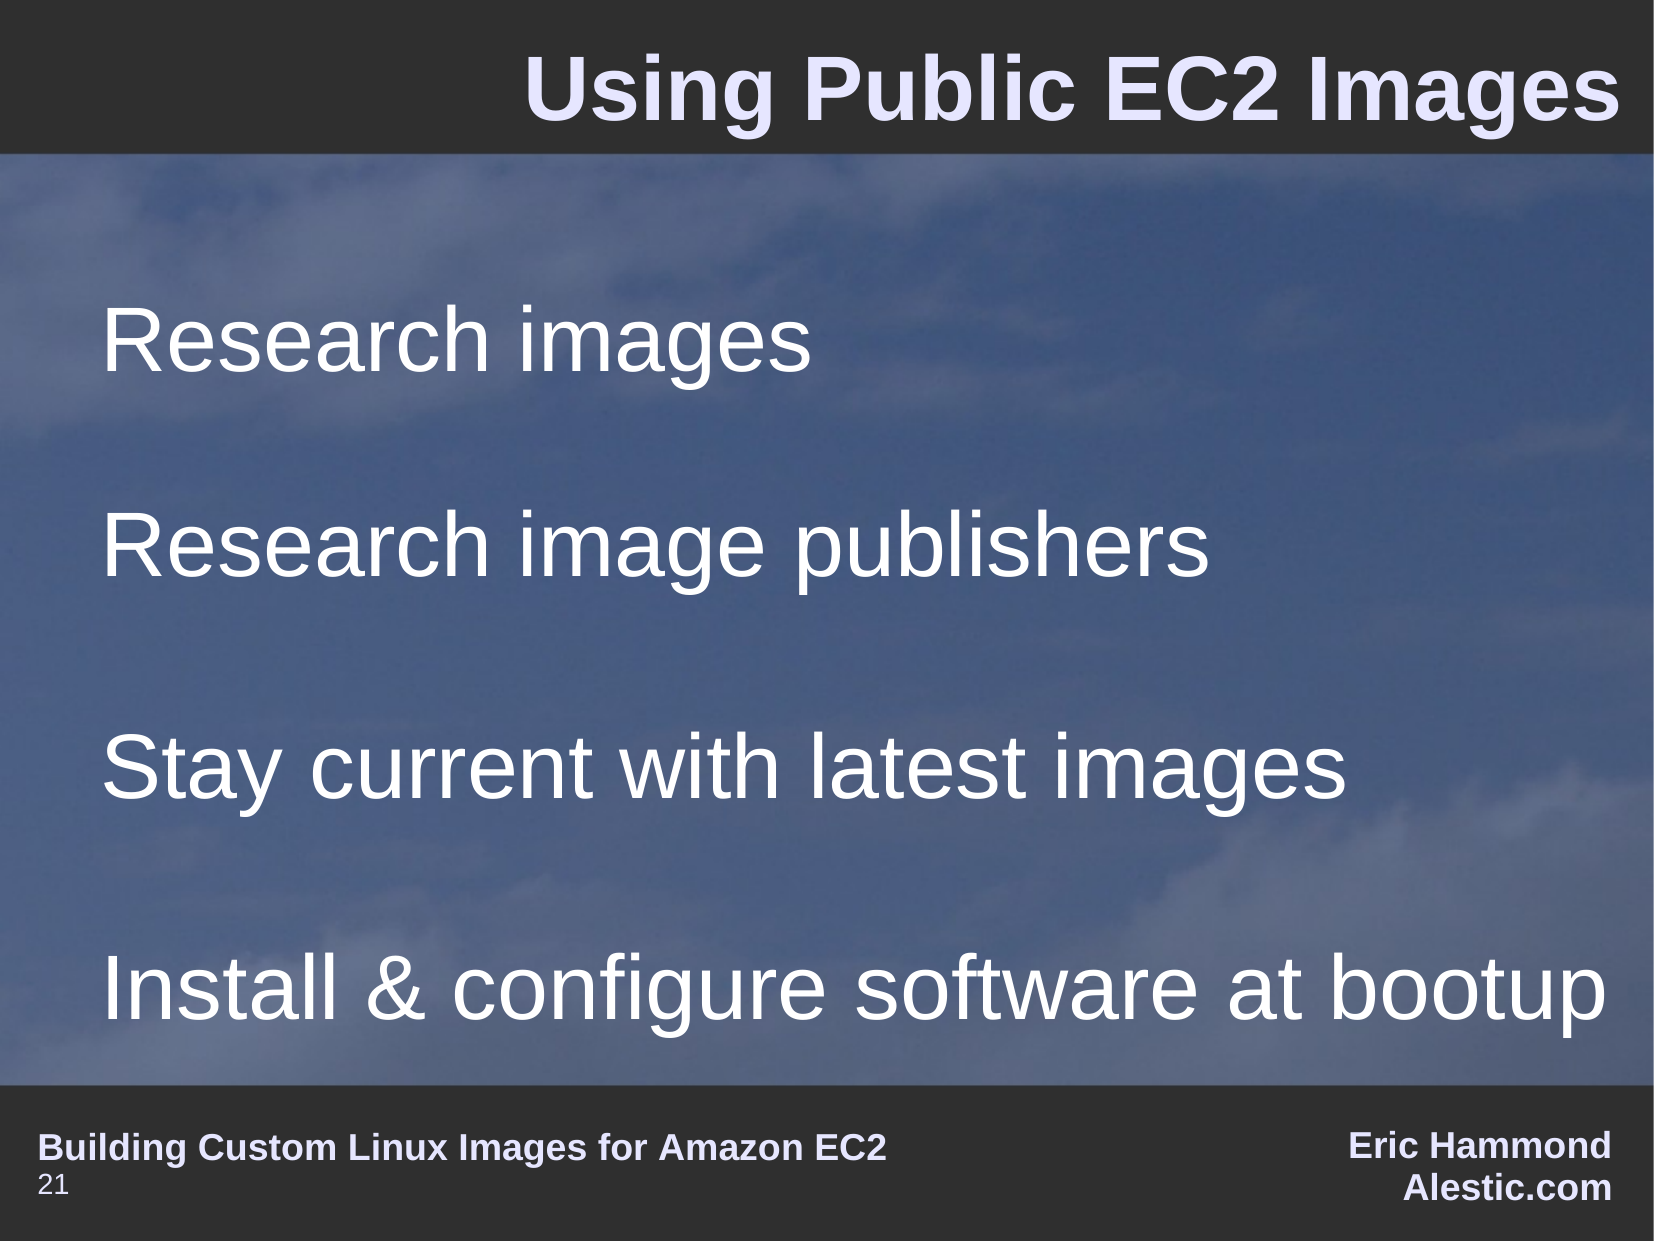

# Using Public EC2 Images
Research images
Research image publishers
Stay current with latest images
Install & configure software at bootup
21
Eric Hammond
Alestic.com